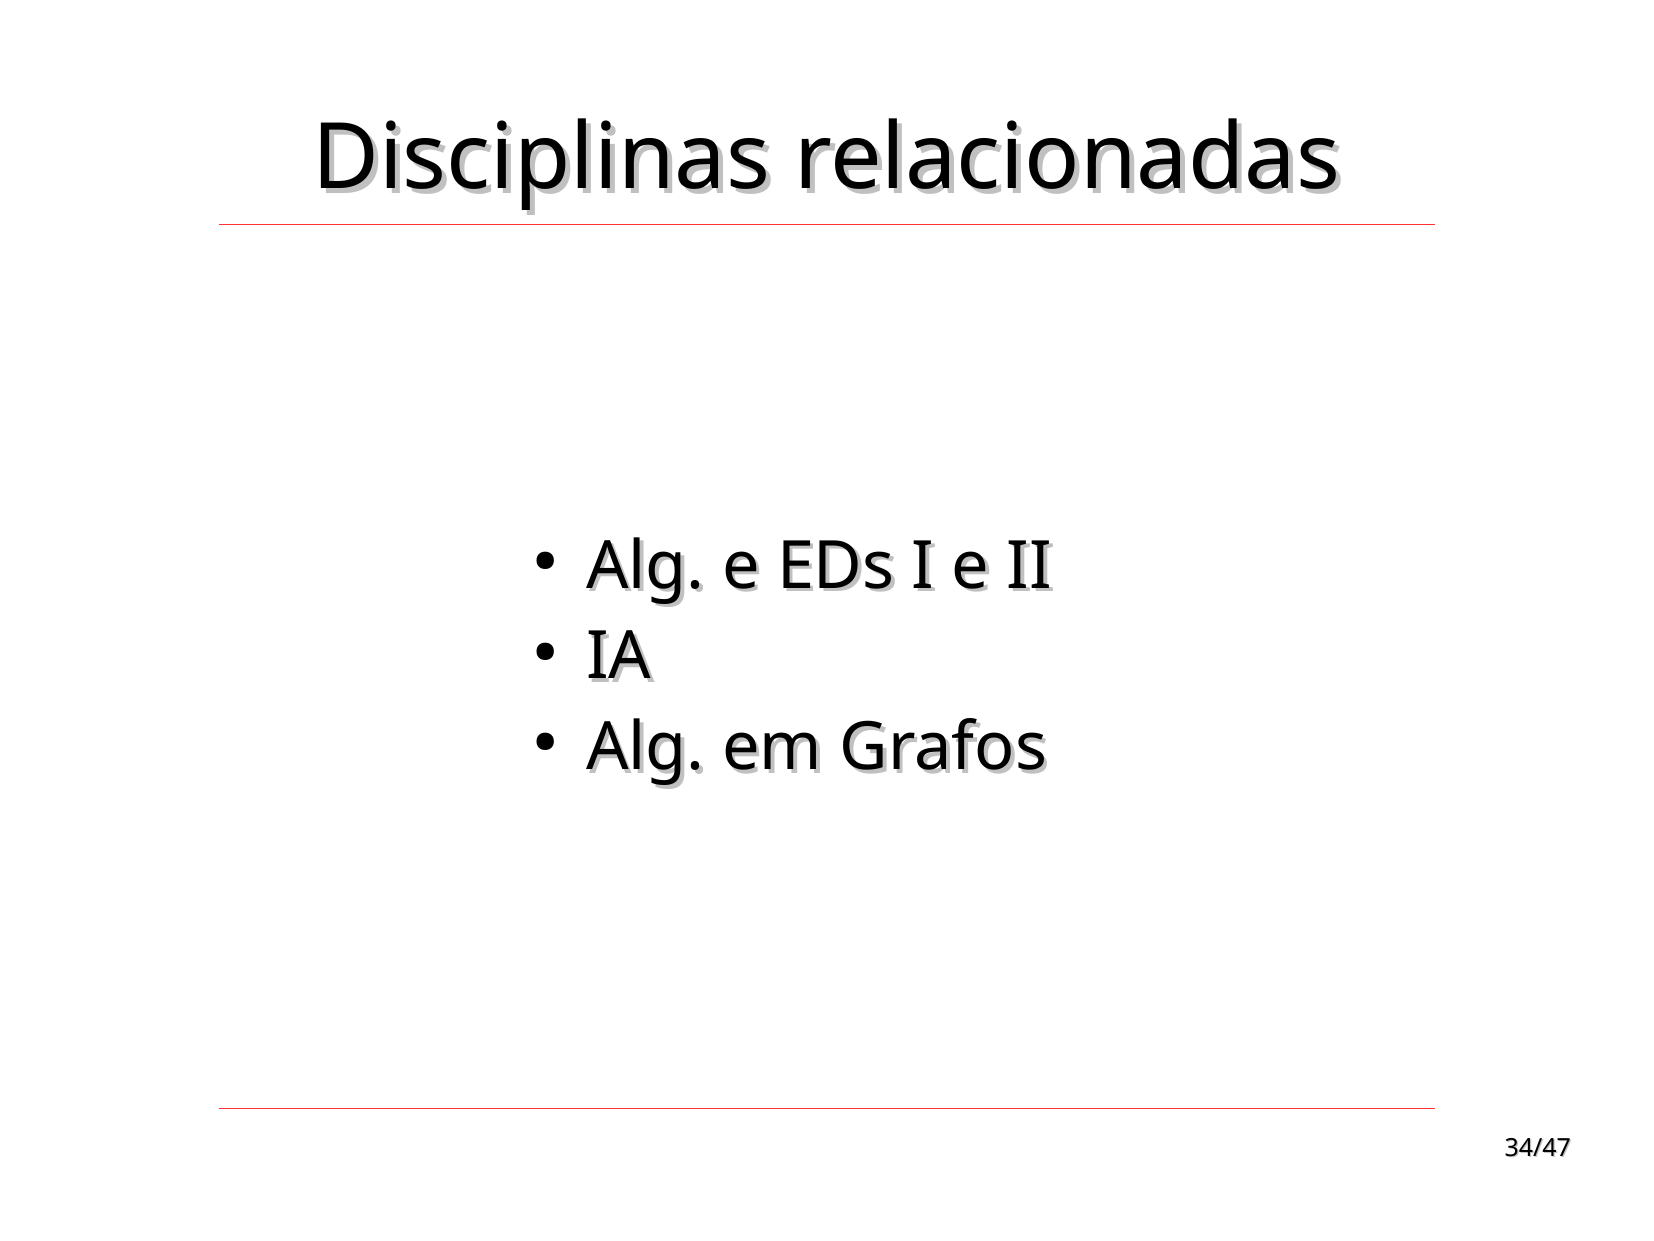

# Disciplinas relacionadas
 Alg. e EDs I e II
 IA
 Alg. em Grafos
34